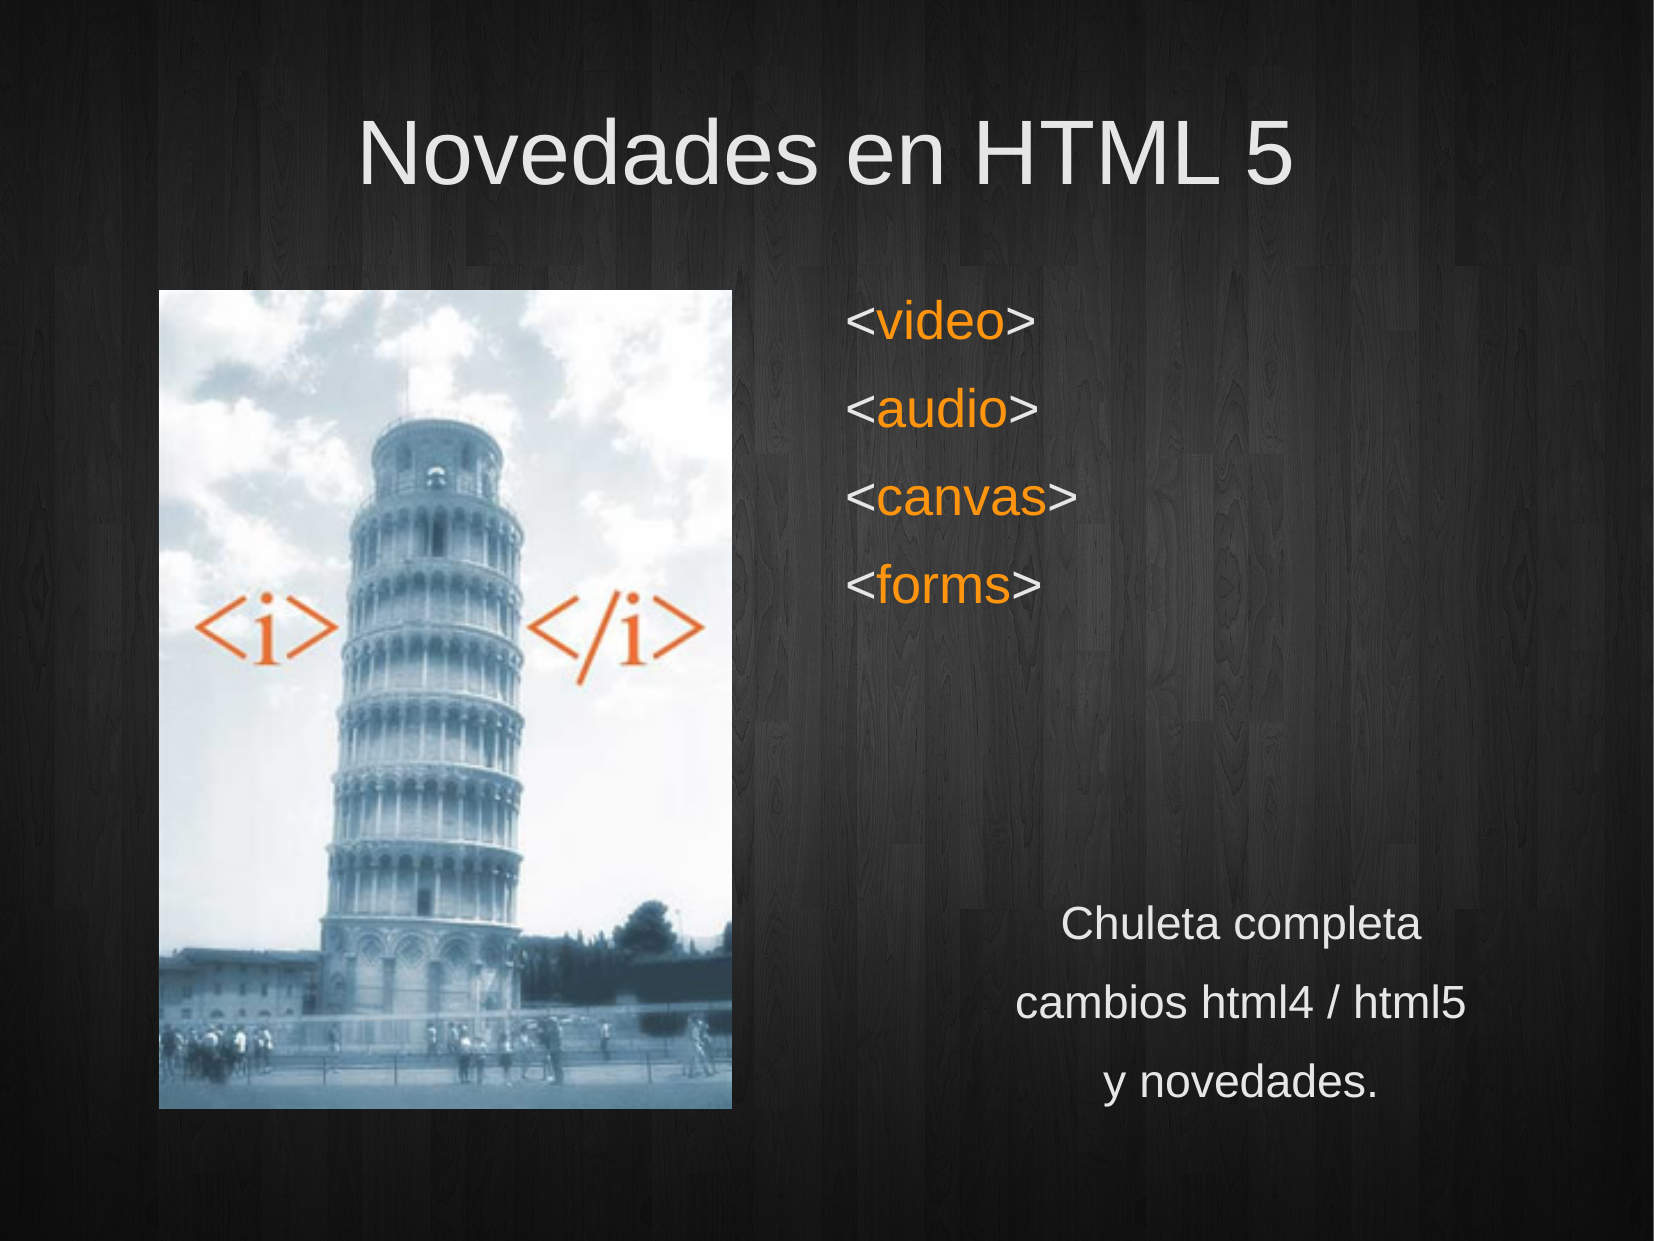

# Novedades en HTML 5
<video>
<audio>
<canvas>
<forms>
Chuleta completa
cambios html4 / html5
y novedades.